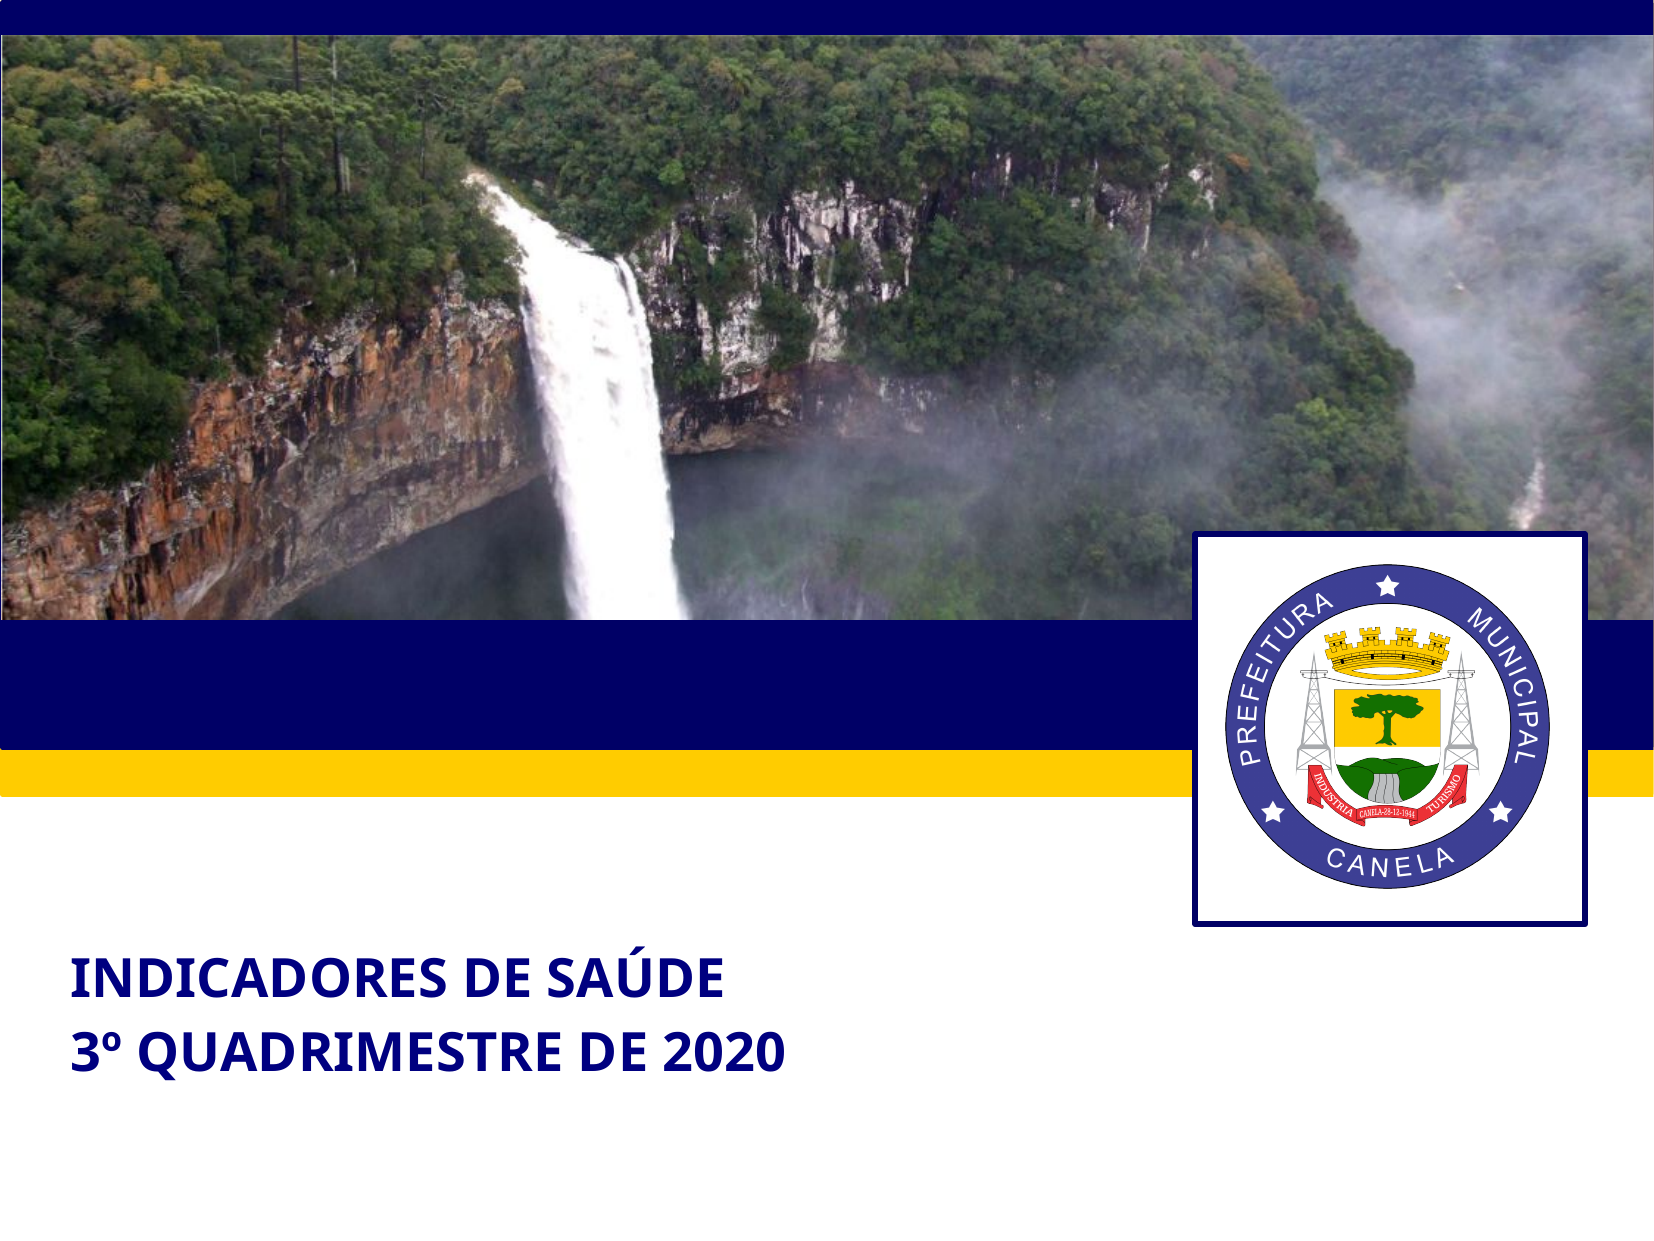

INDICADORES DE SAÚDE
3º QUADRIMESTRE DE 2020